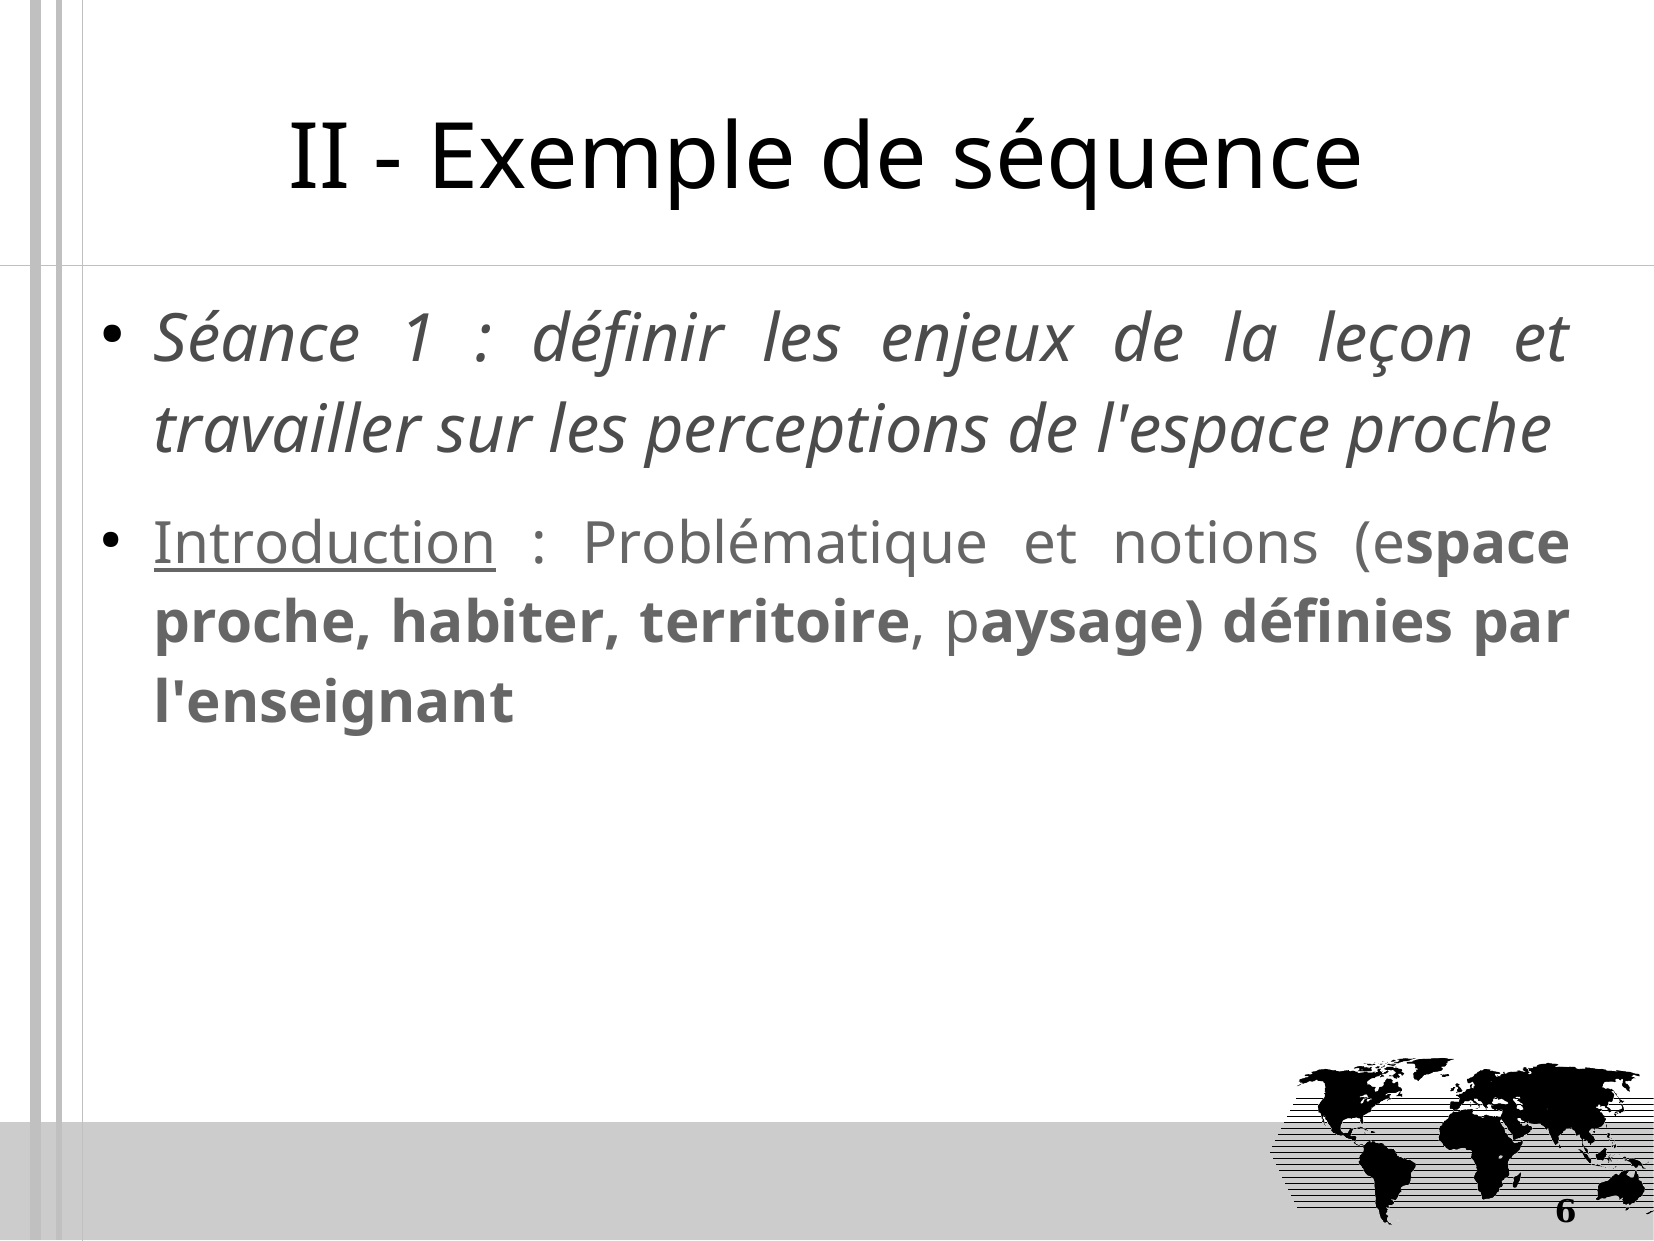

# II - Exemple de séquence
Séance 1 : définir les enjeux de la leçon et travailler sur les perceptions de l'espace proche
Introduction : Problématique et notions (espace proche, habiter, territoire, paysage) définies par l'enseignant
6